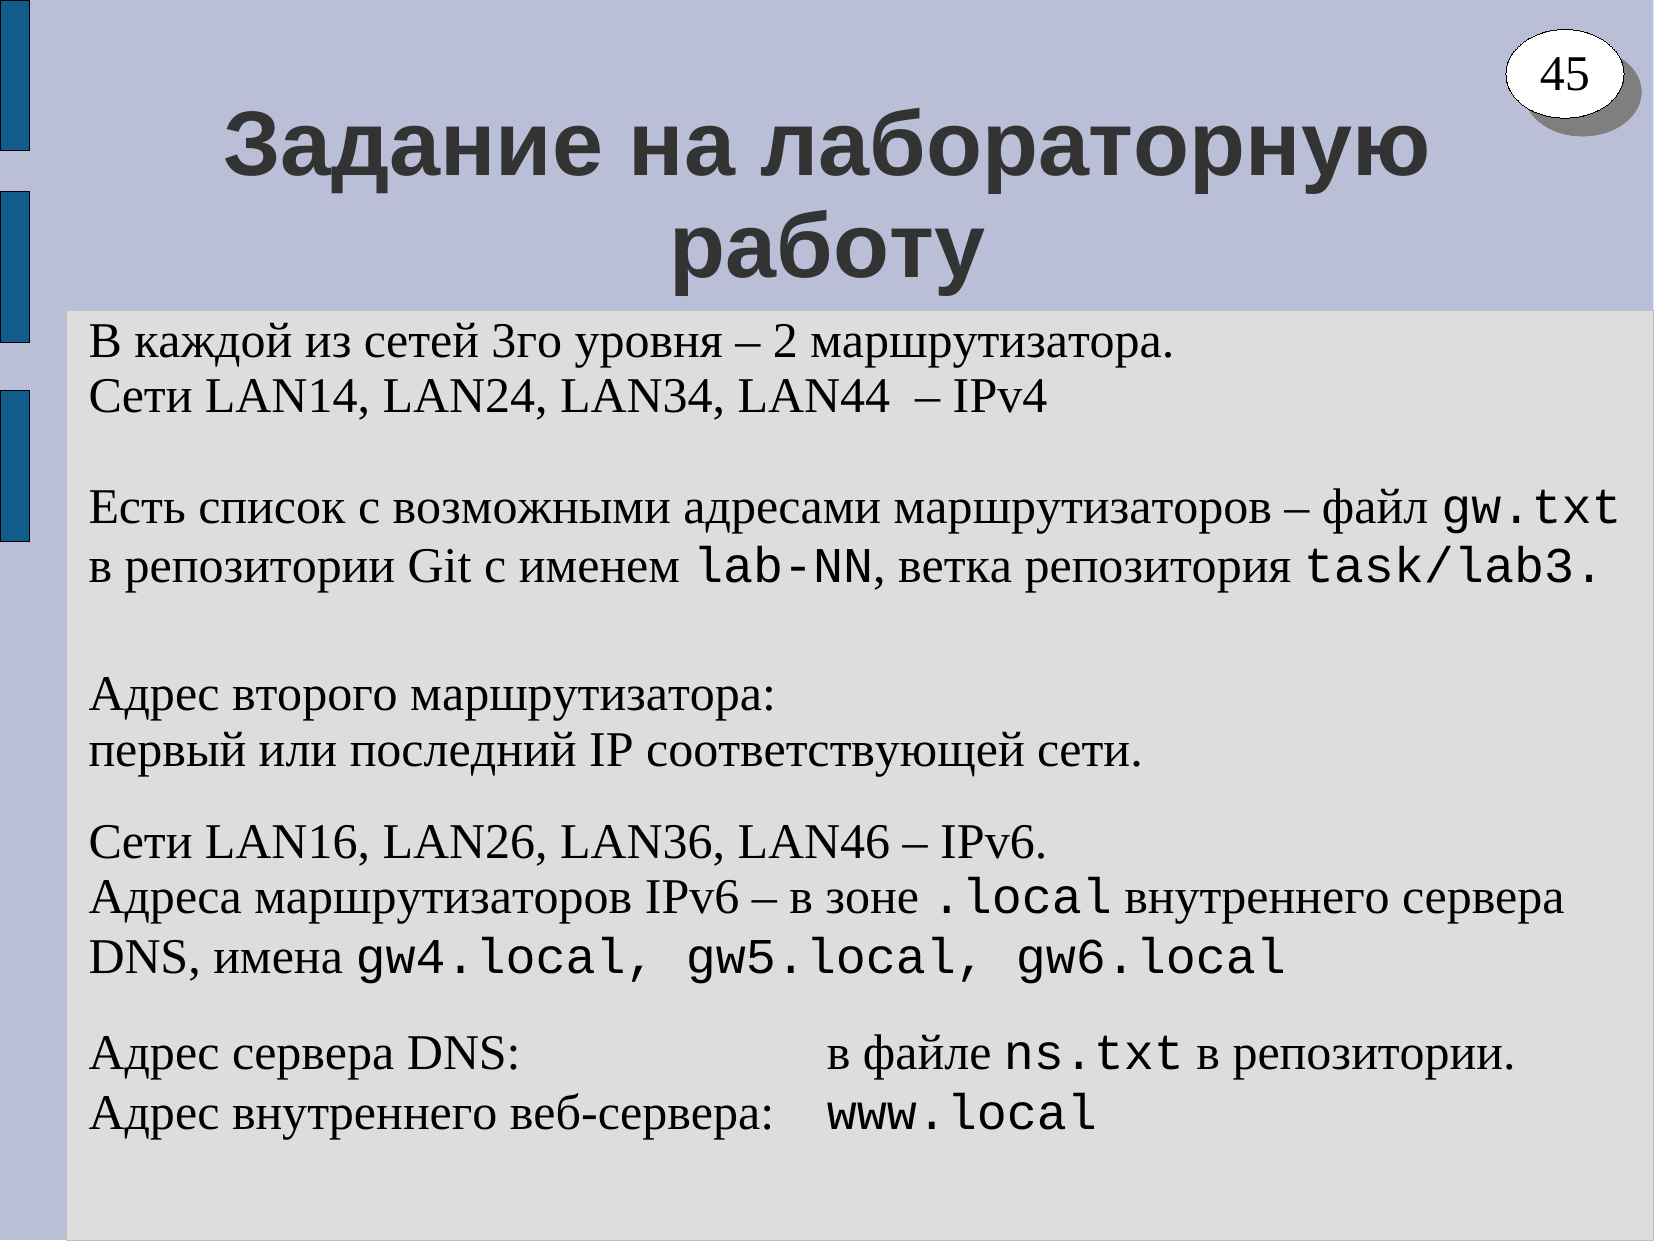

45
# Задание на лабораторную работу
В каждой из сетей 3го уровня – 2 маршрутизатора.
Сети LAN14, LAN24, LAN34, LAN44 – IPv4
Есть список с возможными адресами маршрутизаторов – файл gw.txt
в репозитории Git с именем lab-NN, ветка репозитория task/lab3.
Адрес второго маршрутизатора:
первый или последний IP соответствующей сети.
Сети LAN16, LAN26, LAN36, LAN46 – IPv6.
Адреса маршрутизаторов IPv6 – в зоне .local внутреннего сервера
DNS, имена gw4.local, gw5.local, gw6.local
Адрес сервера DNS: 				в файле ns.txt в репозитории.
Адрес внутреннего веб-сервера:	www.local